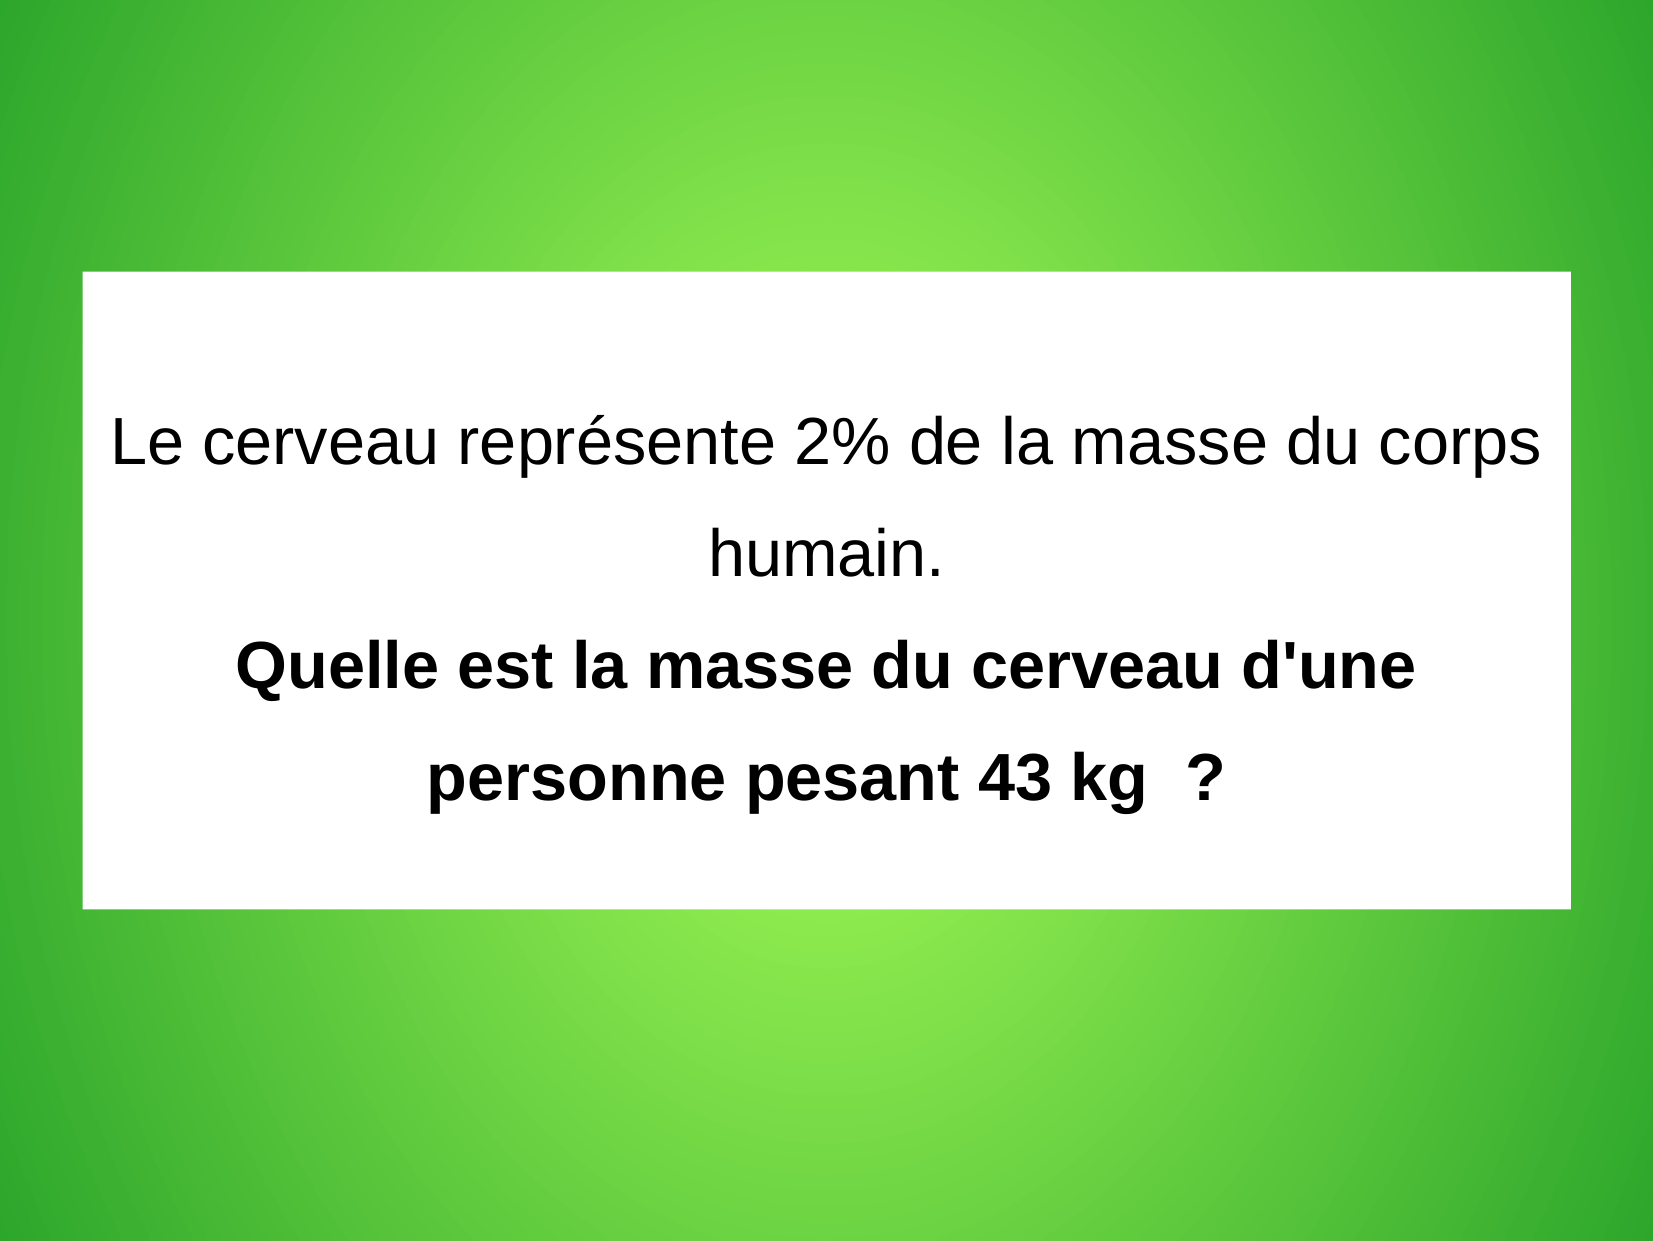

# Le cerveau représente 2% de la masse du corps humain.
Quelle est la masse du cerveau d'une personne pesant 43 kg  ?